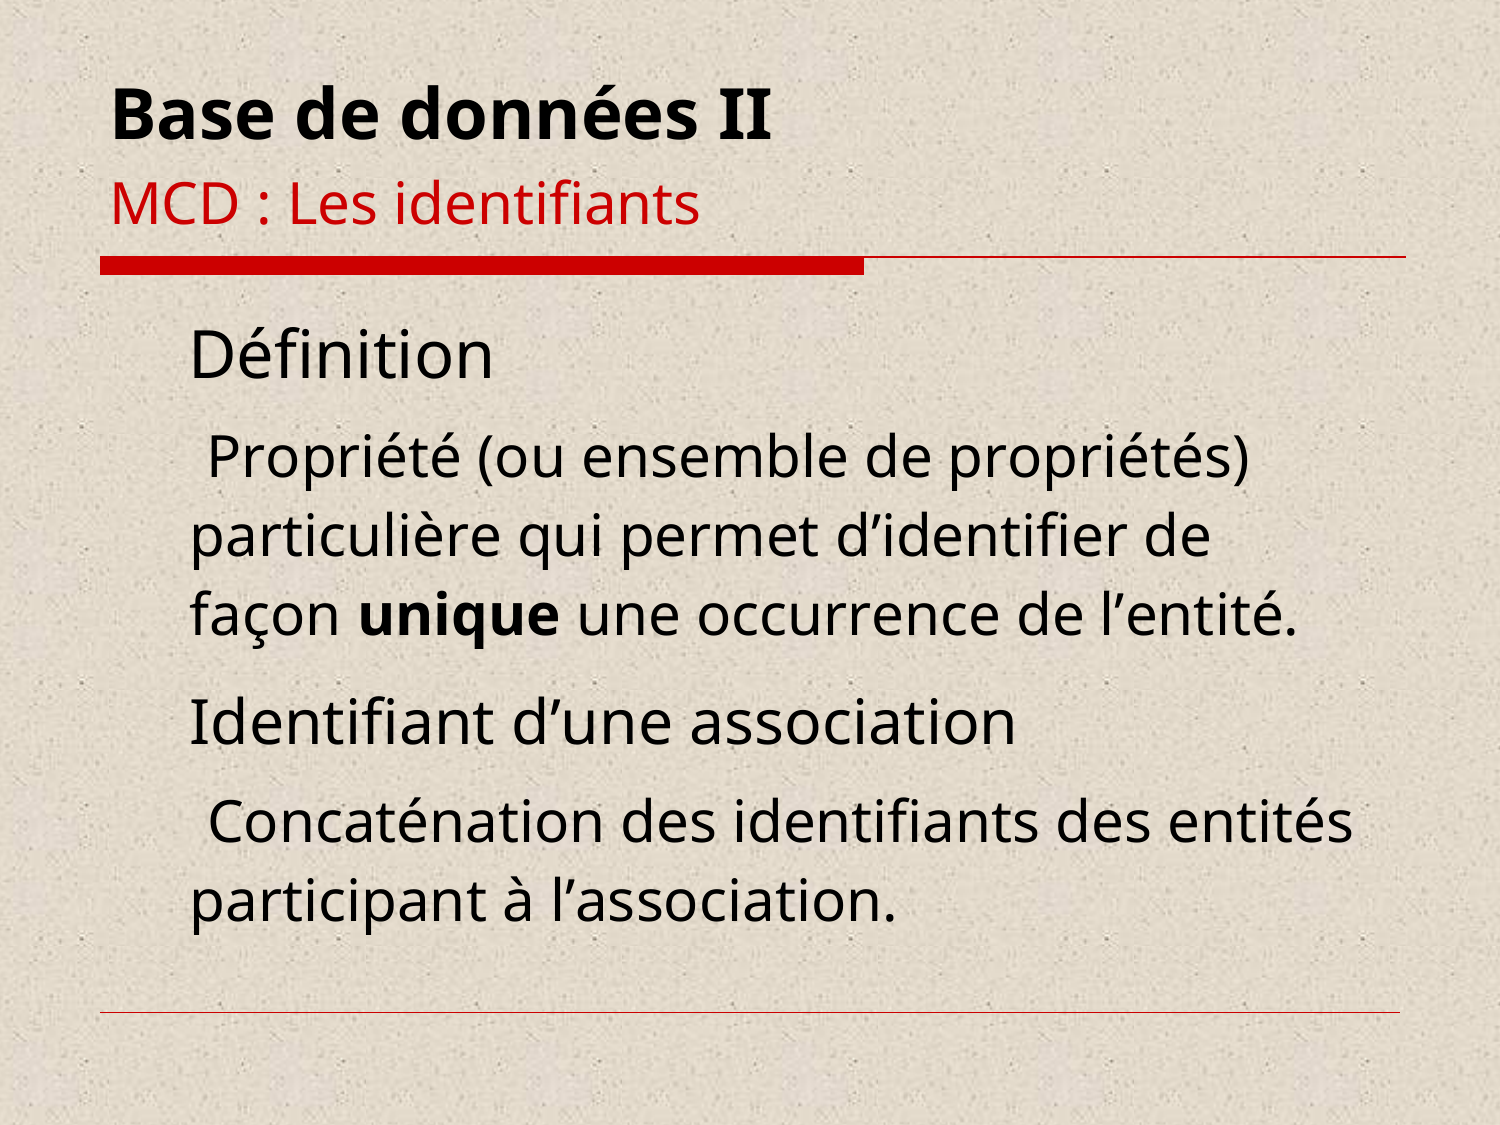

Base de données II
MCD : Les identifiants
# Définition
 Propriété (ou ensemble de propriétés) particulière qui permet d’identifier de façon unique une occurrence de l’entité.
 Identifiant d’une association
 Concaténation des identifiants des entités participant à l’association.